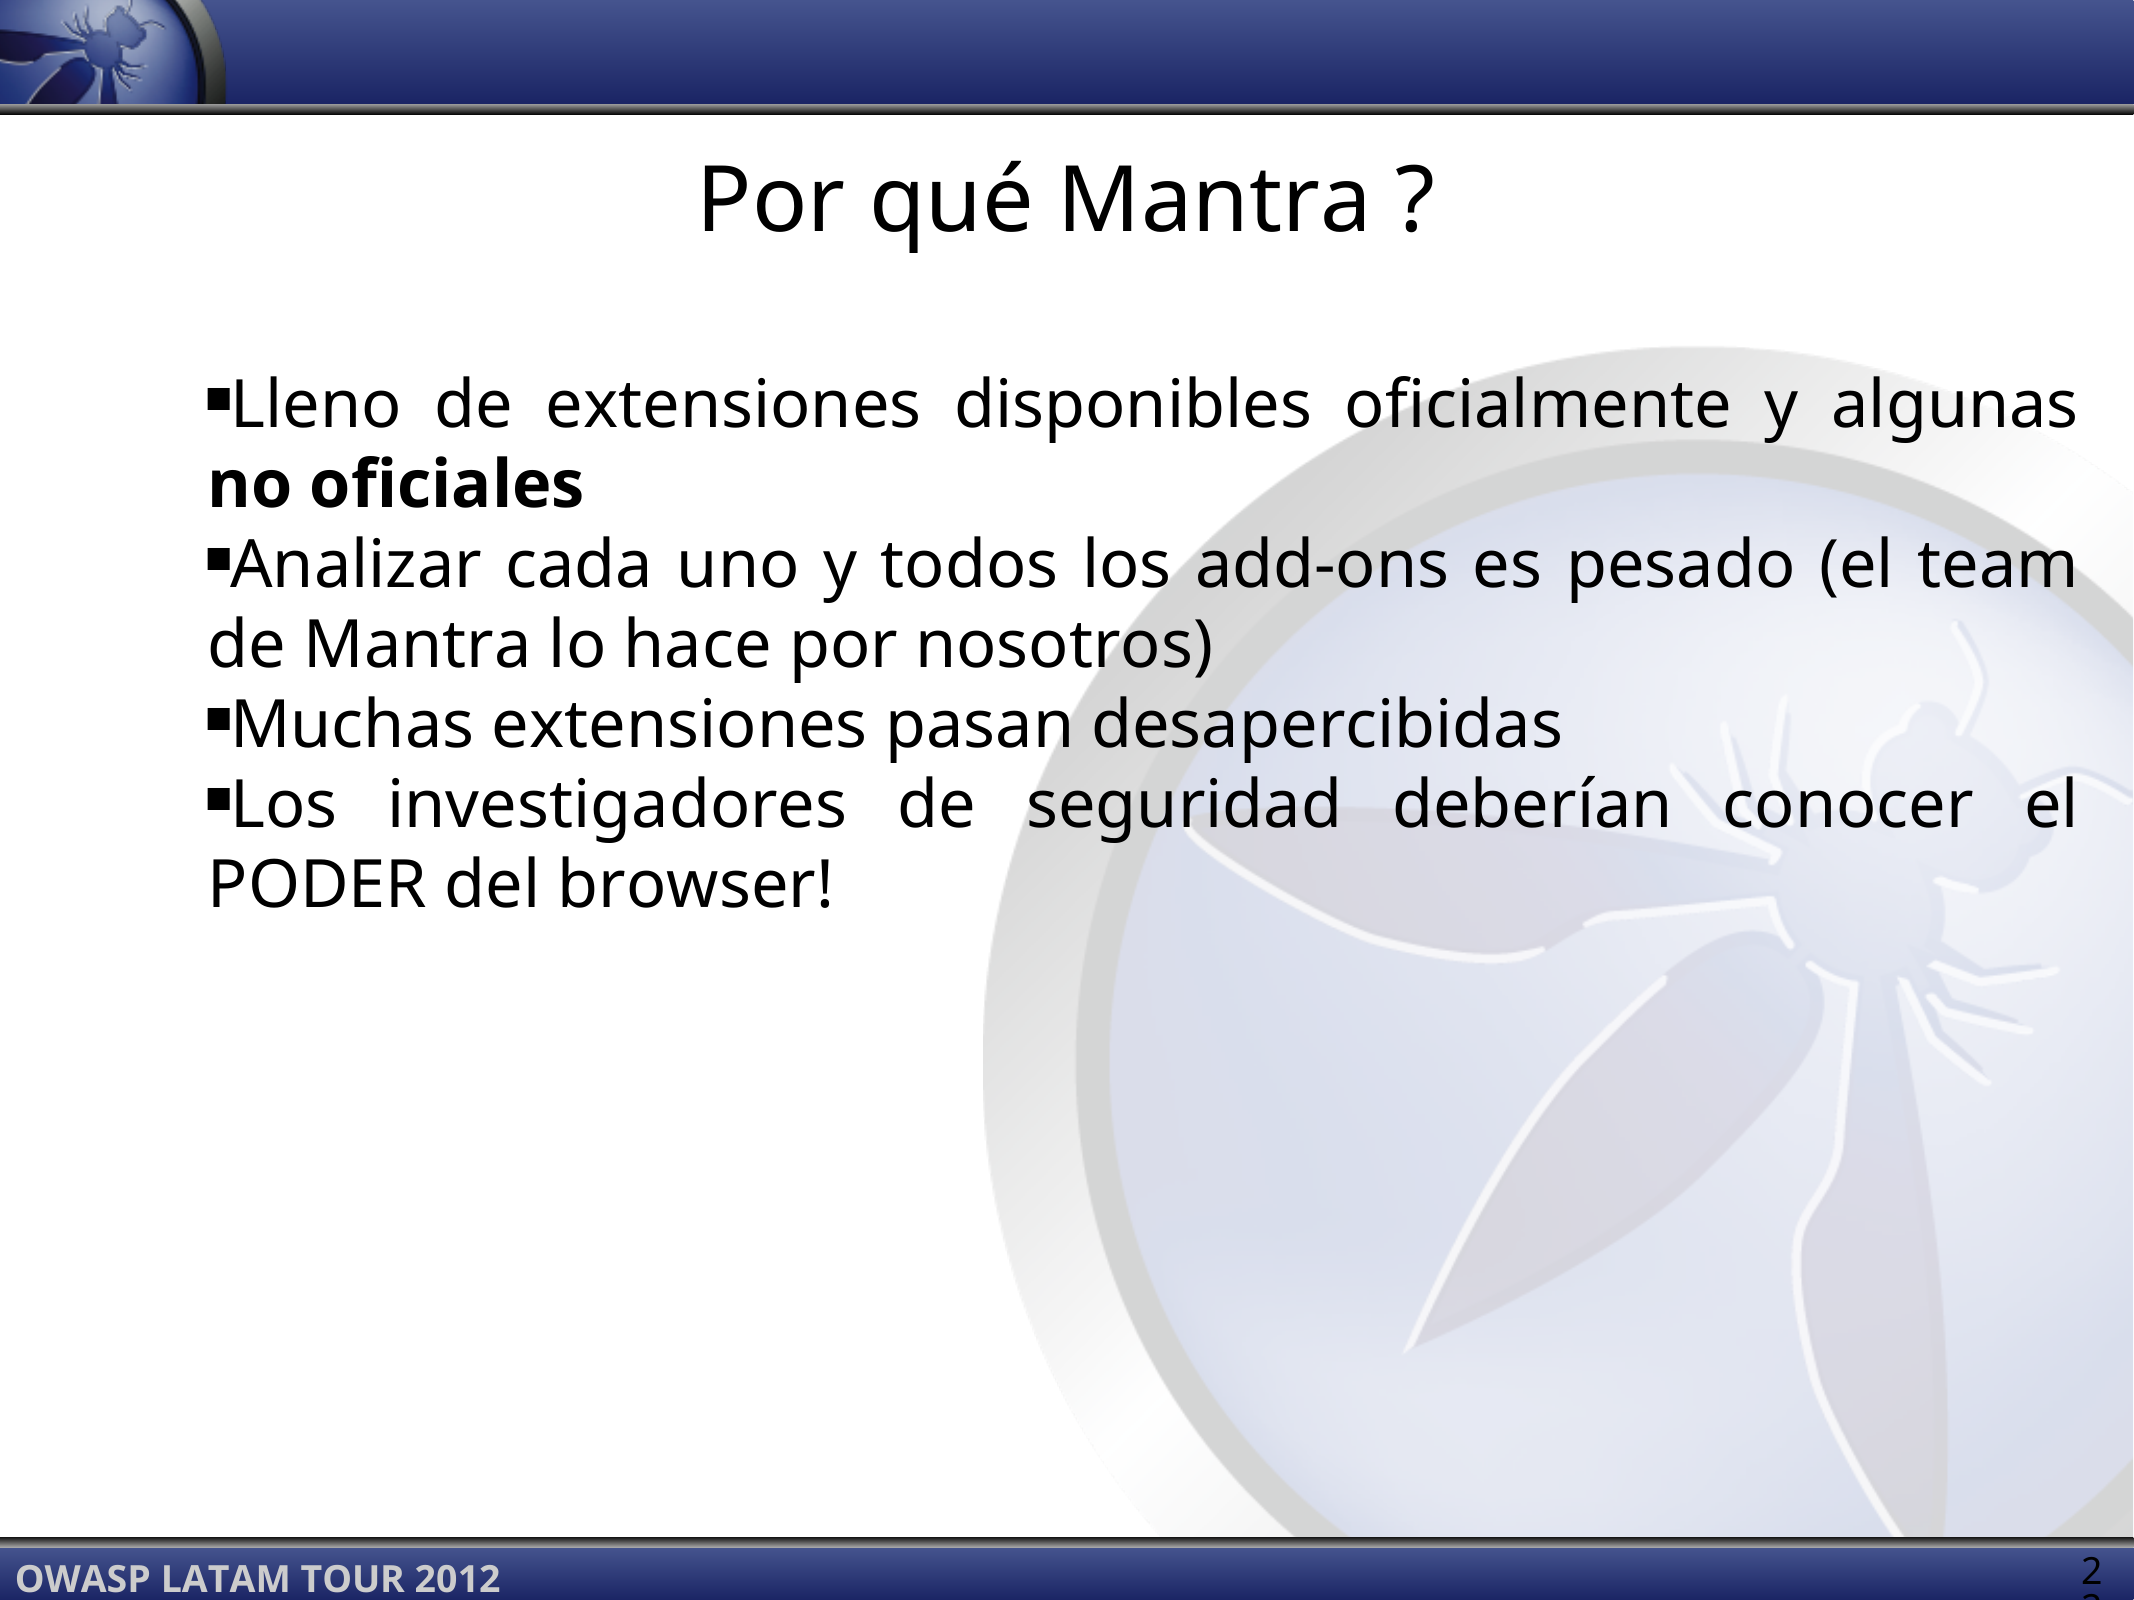

Por qué Mantra ?
Lleno de extensiones disponibles oficialmente y algunas no oficiales
Analizar cada uno y todos los add-ons es pesado (el team de Mantra lo hace por nosotros)
Muchas extensiones pasan desapercibidas
Los investigadores de seguridad deberían conocer el PODER del browser!